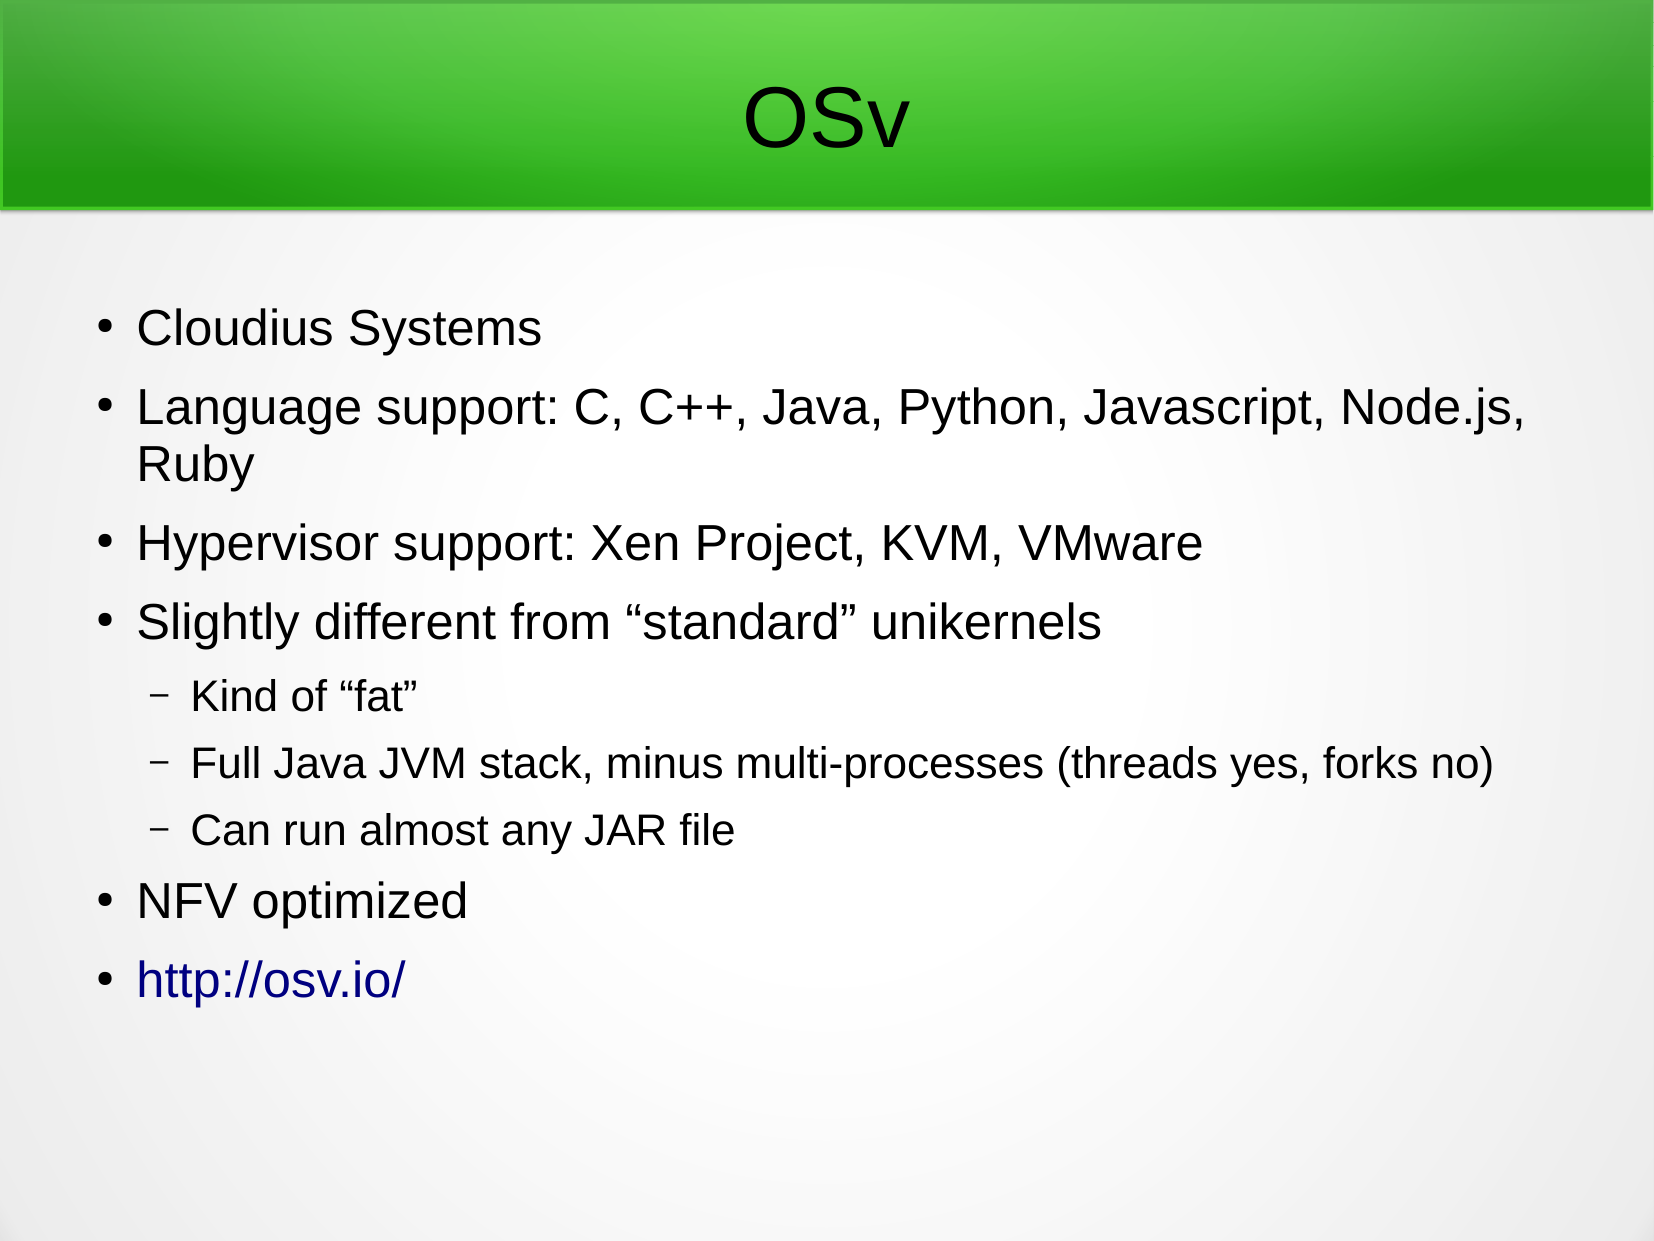

# OSv
Cloudius Systems
Language support: C, C++, Java, Python, Javascript, Node.js, Ruby
Hypervisor support: Xen Project, KVM, VMware
Slightly different from “standard” unikernels
Kind of “fat”
Full Java JVM stack, minus multi-processes (threads yes, forks no)
Can run almost any JAR file
NFV optimized
http://osv.io/